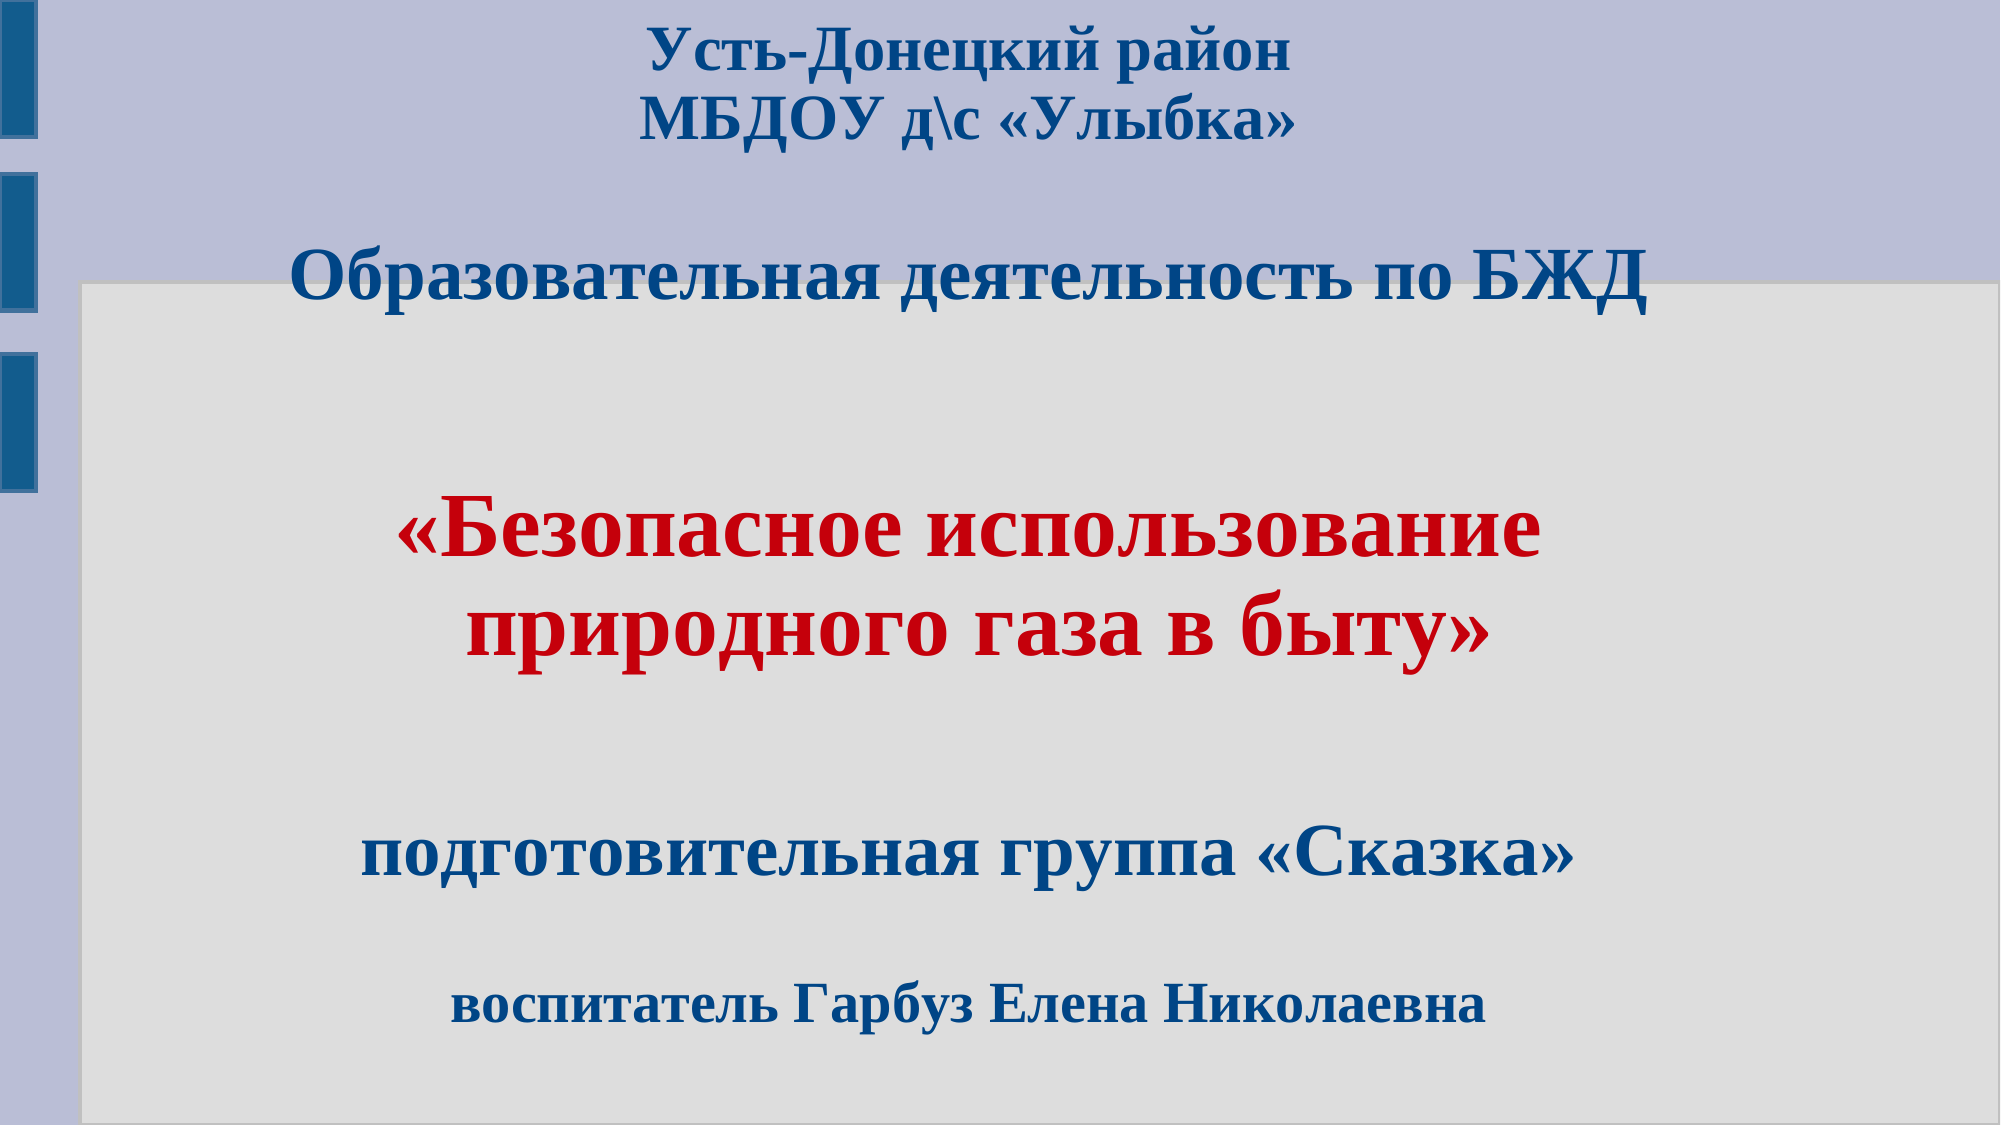

# Усть-Донецкий район МБДОУ д\с «Улыбка» Образовательная деятельность по БЖД «Безопасное использование природного газа в быту» подготовительная группа «Сказка» воспитатель Гарбуз Елена Николаевна